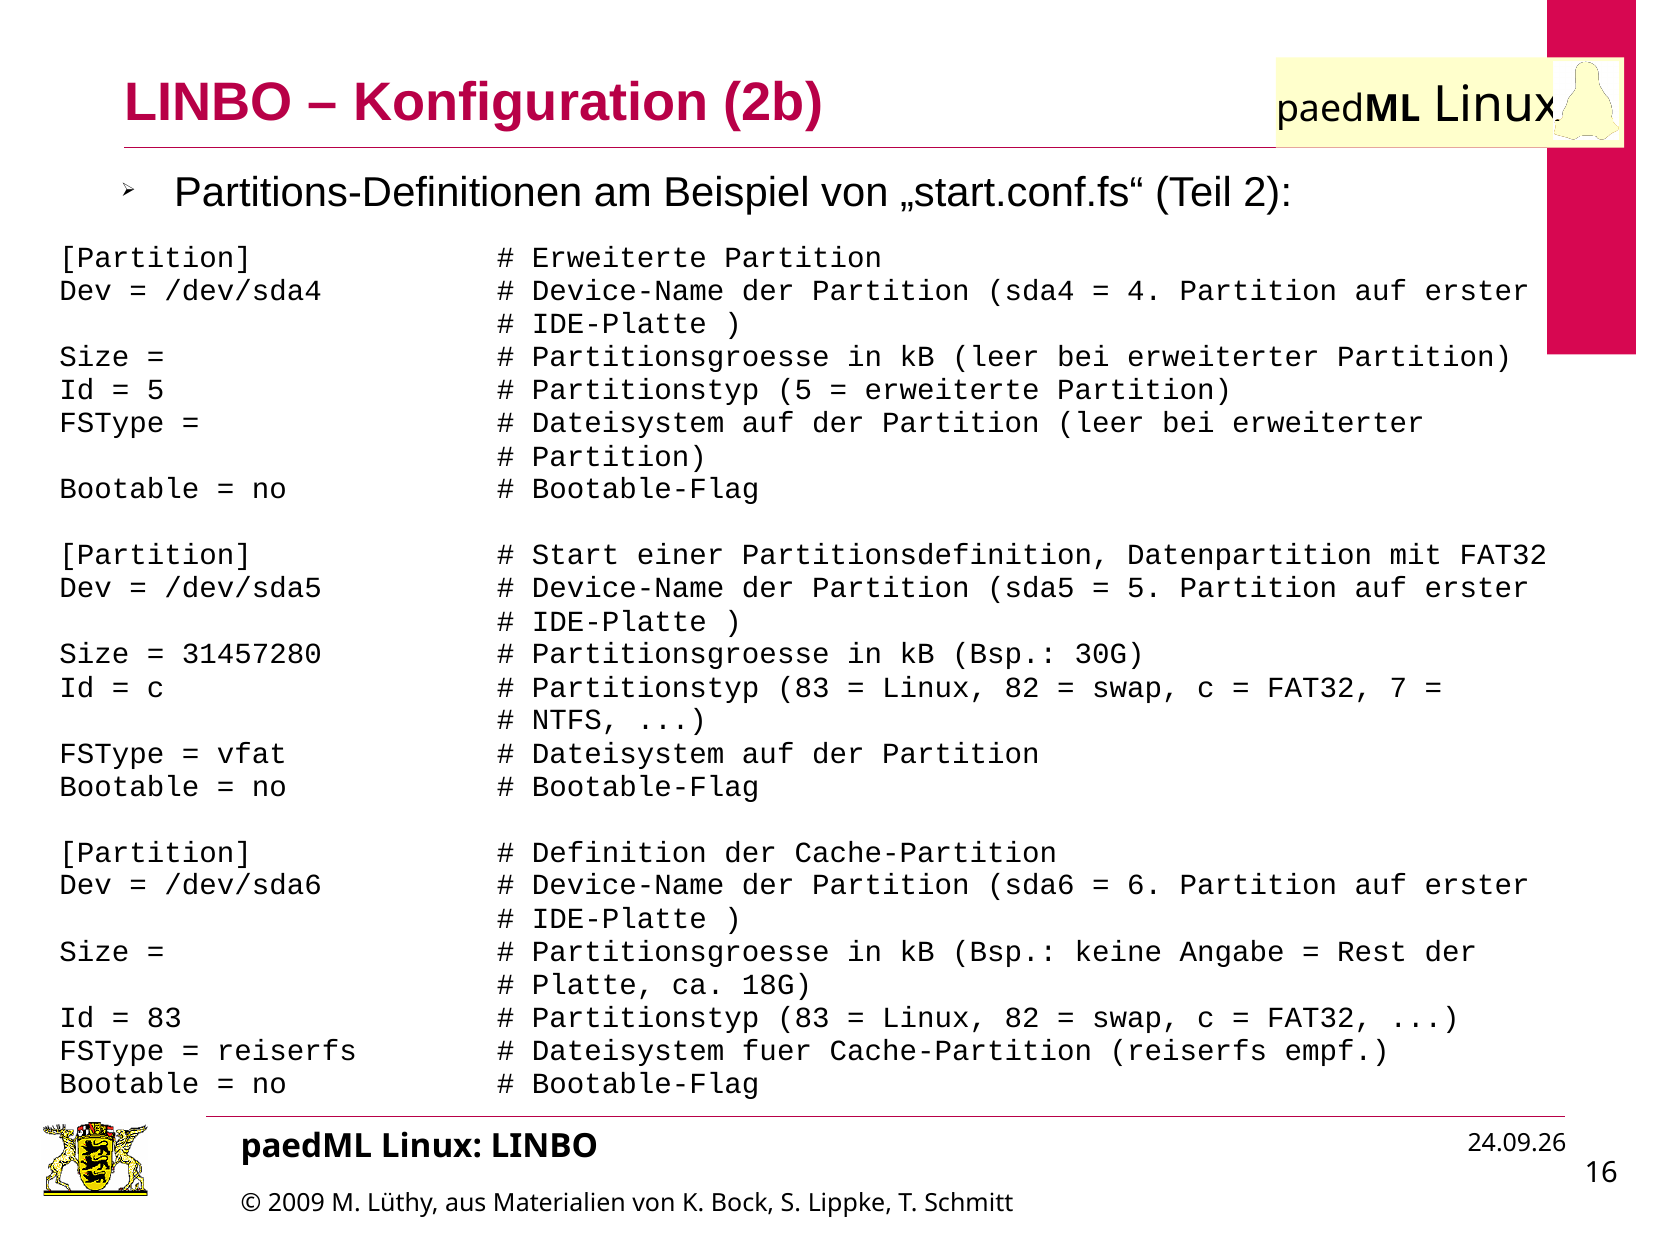

# LINBO – Konfiguration (2b)
Partitions-Definitionen am Beispiel von „start.conf.fs“ (Teil 2):
[Partition] # Erweiterte Partition
Dev = /dev/sda4 # Device-Name der Partition (sda4 = 4. Partition auf erster # IDE-Platte )
Size = # Partitionsgroesse in kB (leer bei erweiterter Partition)
Id = 5 # Partitionstyp (5 = erweiterte Partition)
FSType = # Dateisystem auf der Partition (leer bei erweiterter # Partition)
Bootable = no # Bootable-Flag
[Partition] # Start einer Partitionsdefinition, Datenpartition mit FAT32
Dev = /dev/sda5 # Device-Name der Partition (sda5 = 5. Partition auf erster # IDE-Platte )
Size = 31457280 # Partitionsgroesse in kB (Bsp.: 30G)
Id = c # Partitionstyp (83 = Linux, 82 = swap, c = FAT32, 7 = # NTFS, ...)
FSType = vfat # Dateisystem auf der Partition
Bootable = no # Bootable-Flag
[Partition] # Definition der Cache-Partition
Dev = /dev/sda6 # Device-Name der Partition (sda6 = 6. Partition auf erster # IDE-Platte )
Size = # Partitionsgroesse in kB (Bsp.: keine Angabe = Rest der # Platte, ca. 18G)
Id = 83 # Partitionstyp (83 = Linux, 82 = swap, c = FAT32, ...)
FSType = reiserfs # Dateisystem fuer Cache-Partition (reiserfs empf.)
Bootable = no # Bootable-Flag
© M. Lüthy, J. von der Ruhr, G. Rabus, M. Müller
16